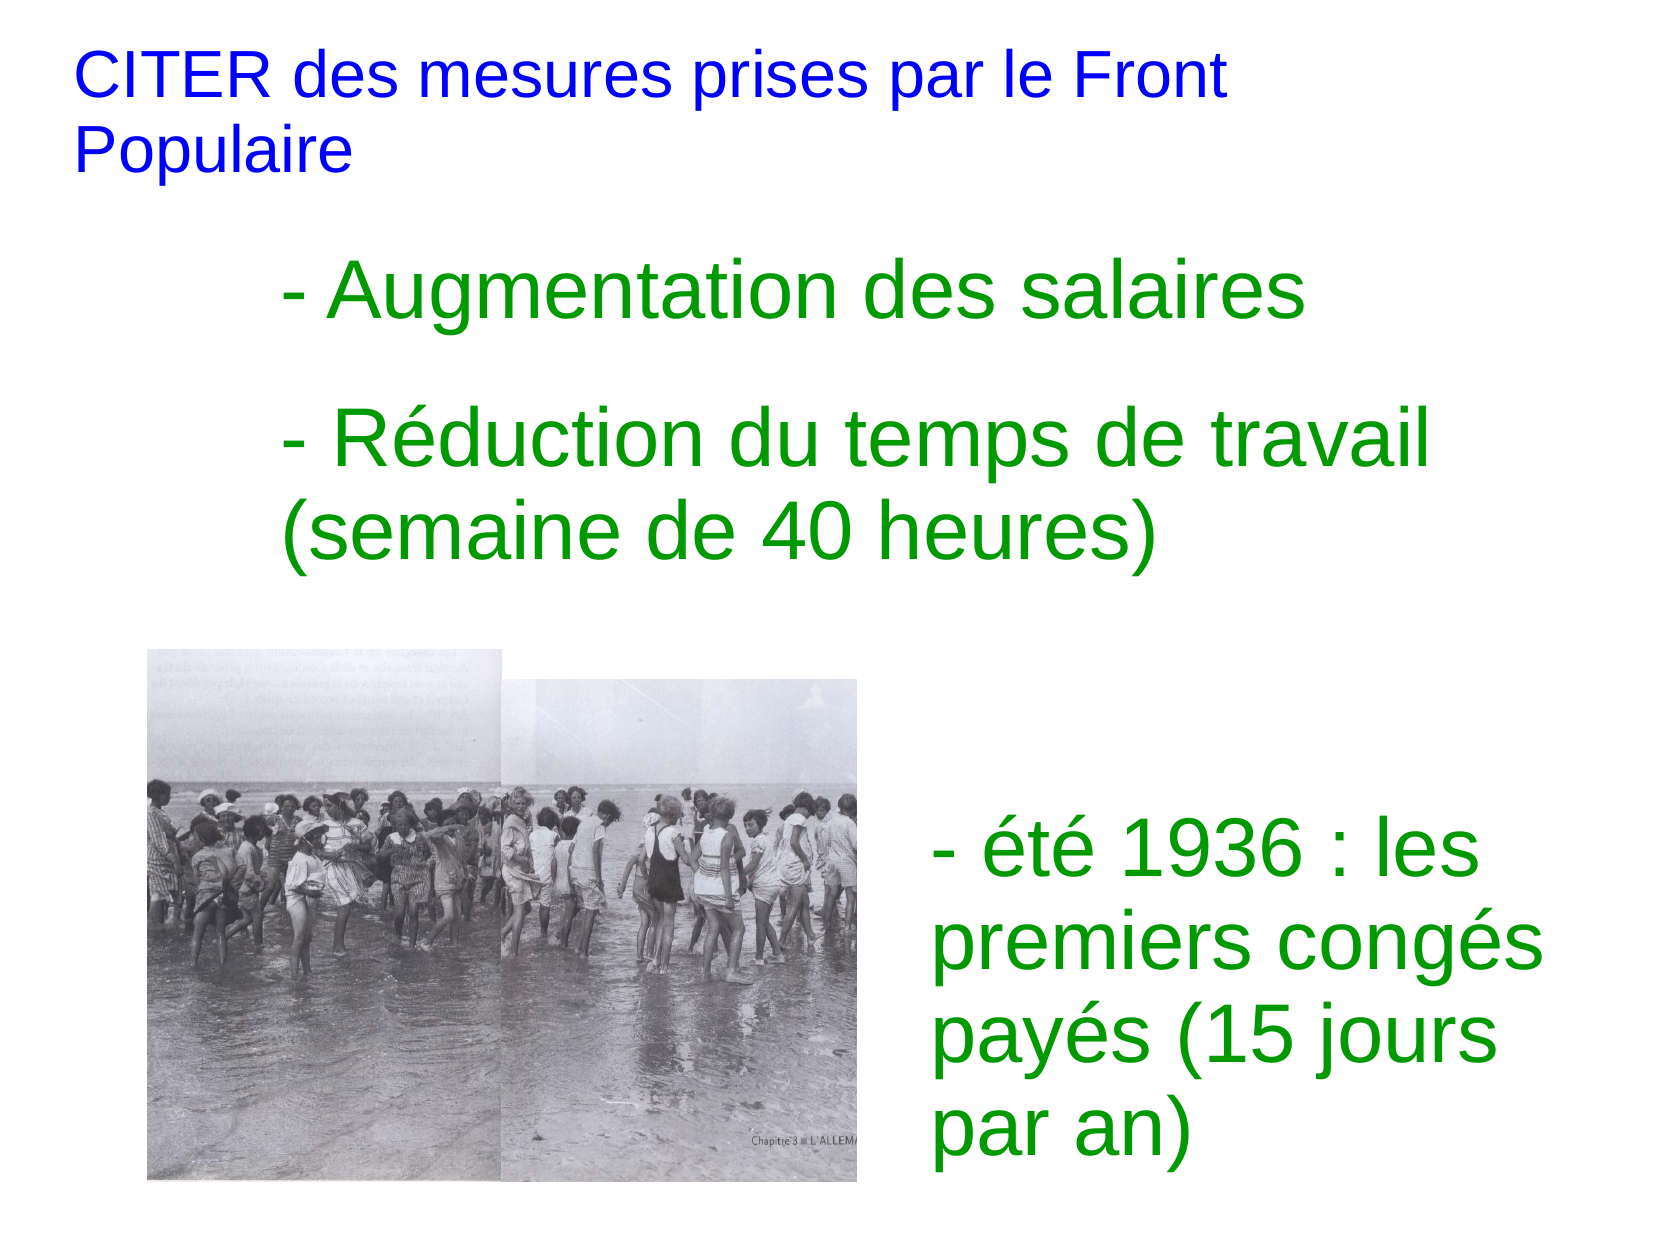

CITER des mesures prises par le Front Populaire
- Augmentation des salaires
- Réduction du temps de travail (semaine de 40 heures)
- été 1936 : les premiers congés payés (15 jours par an)